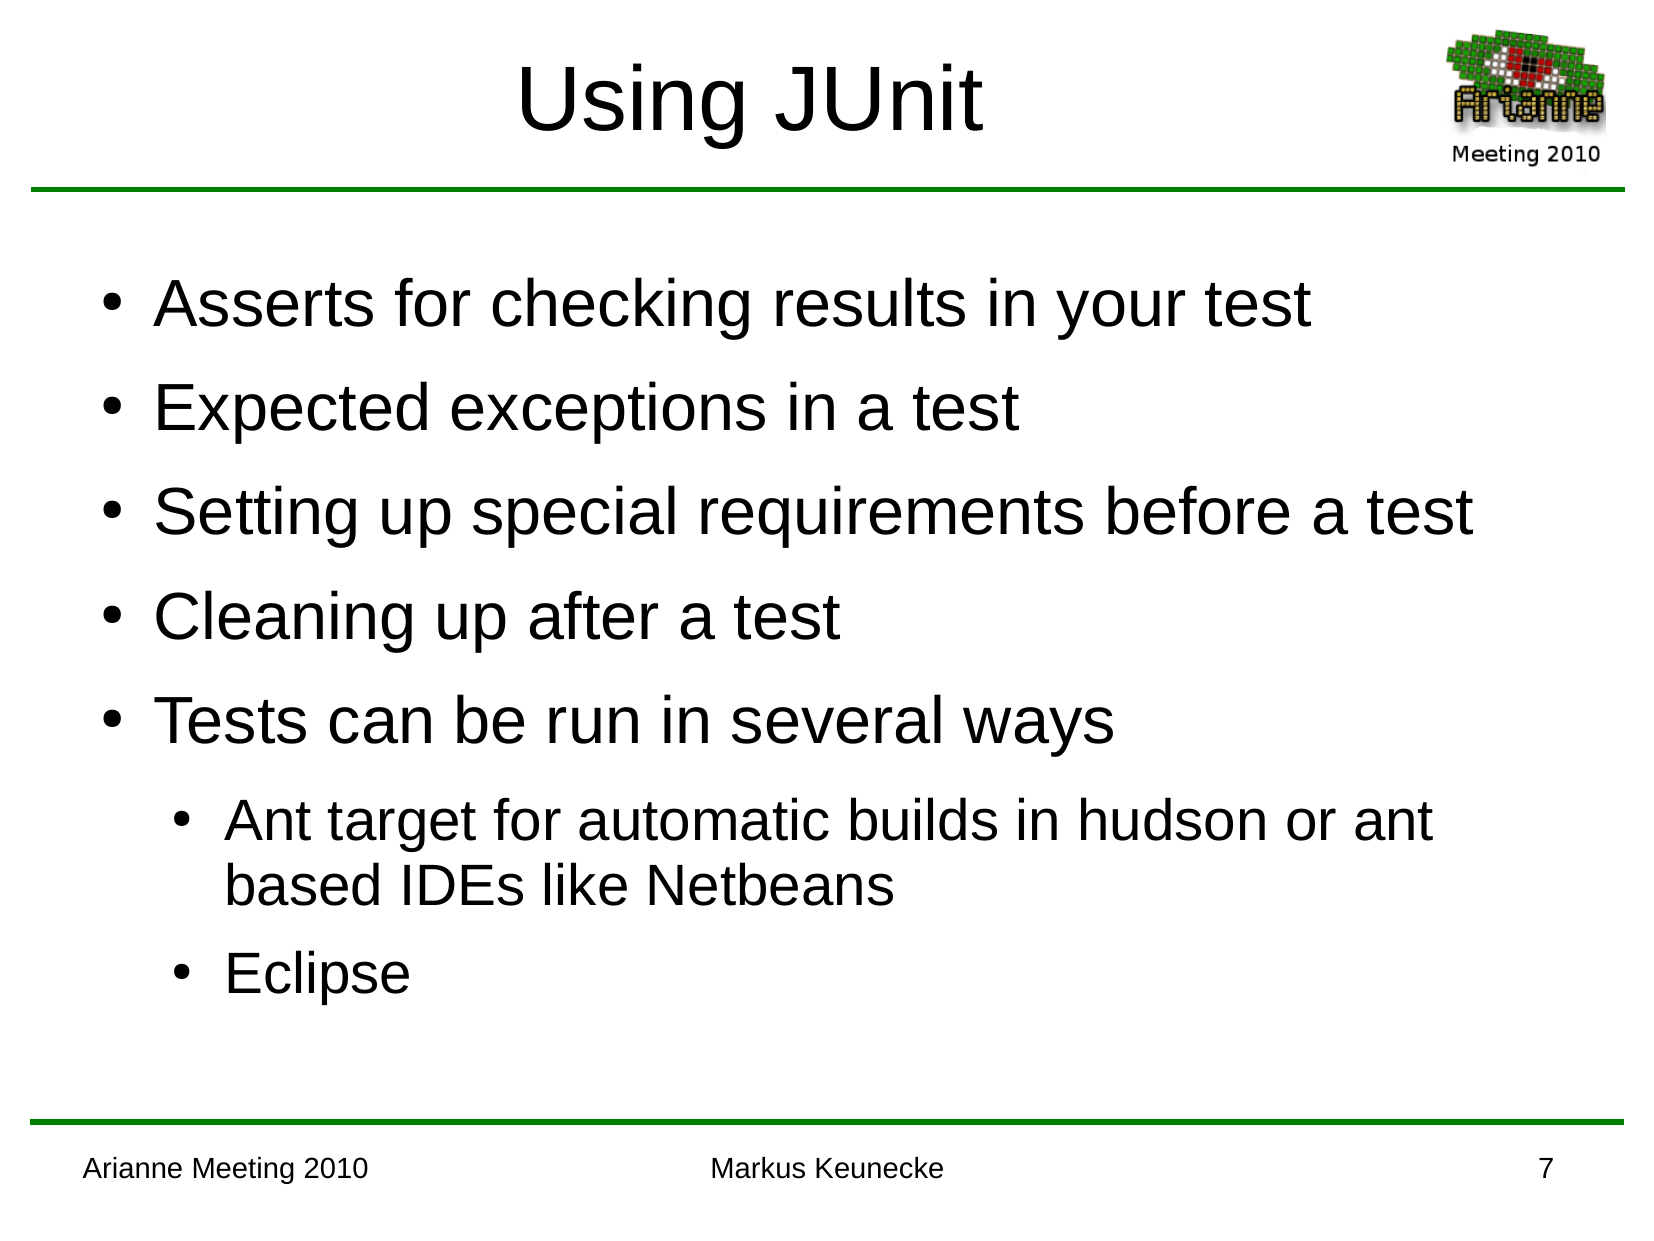

# Using JUnit
Asserts for checking results in your test
Expected exceptions in a test
Setting up special requirements before a test
Cleaning up after a test
Tests can be run in several ways
Ant target for automatic builds in hudson or ant based IDEs like Netbeans
Eclipse
2010-03-13
7